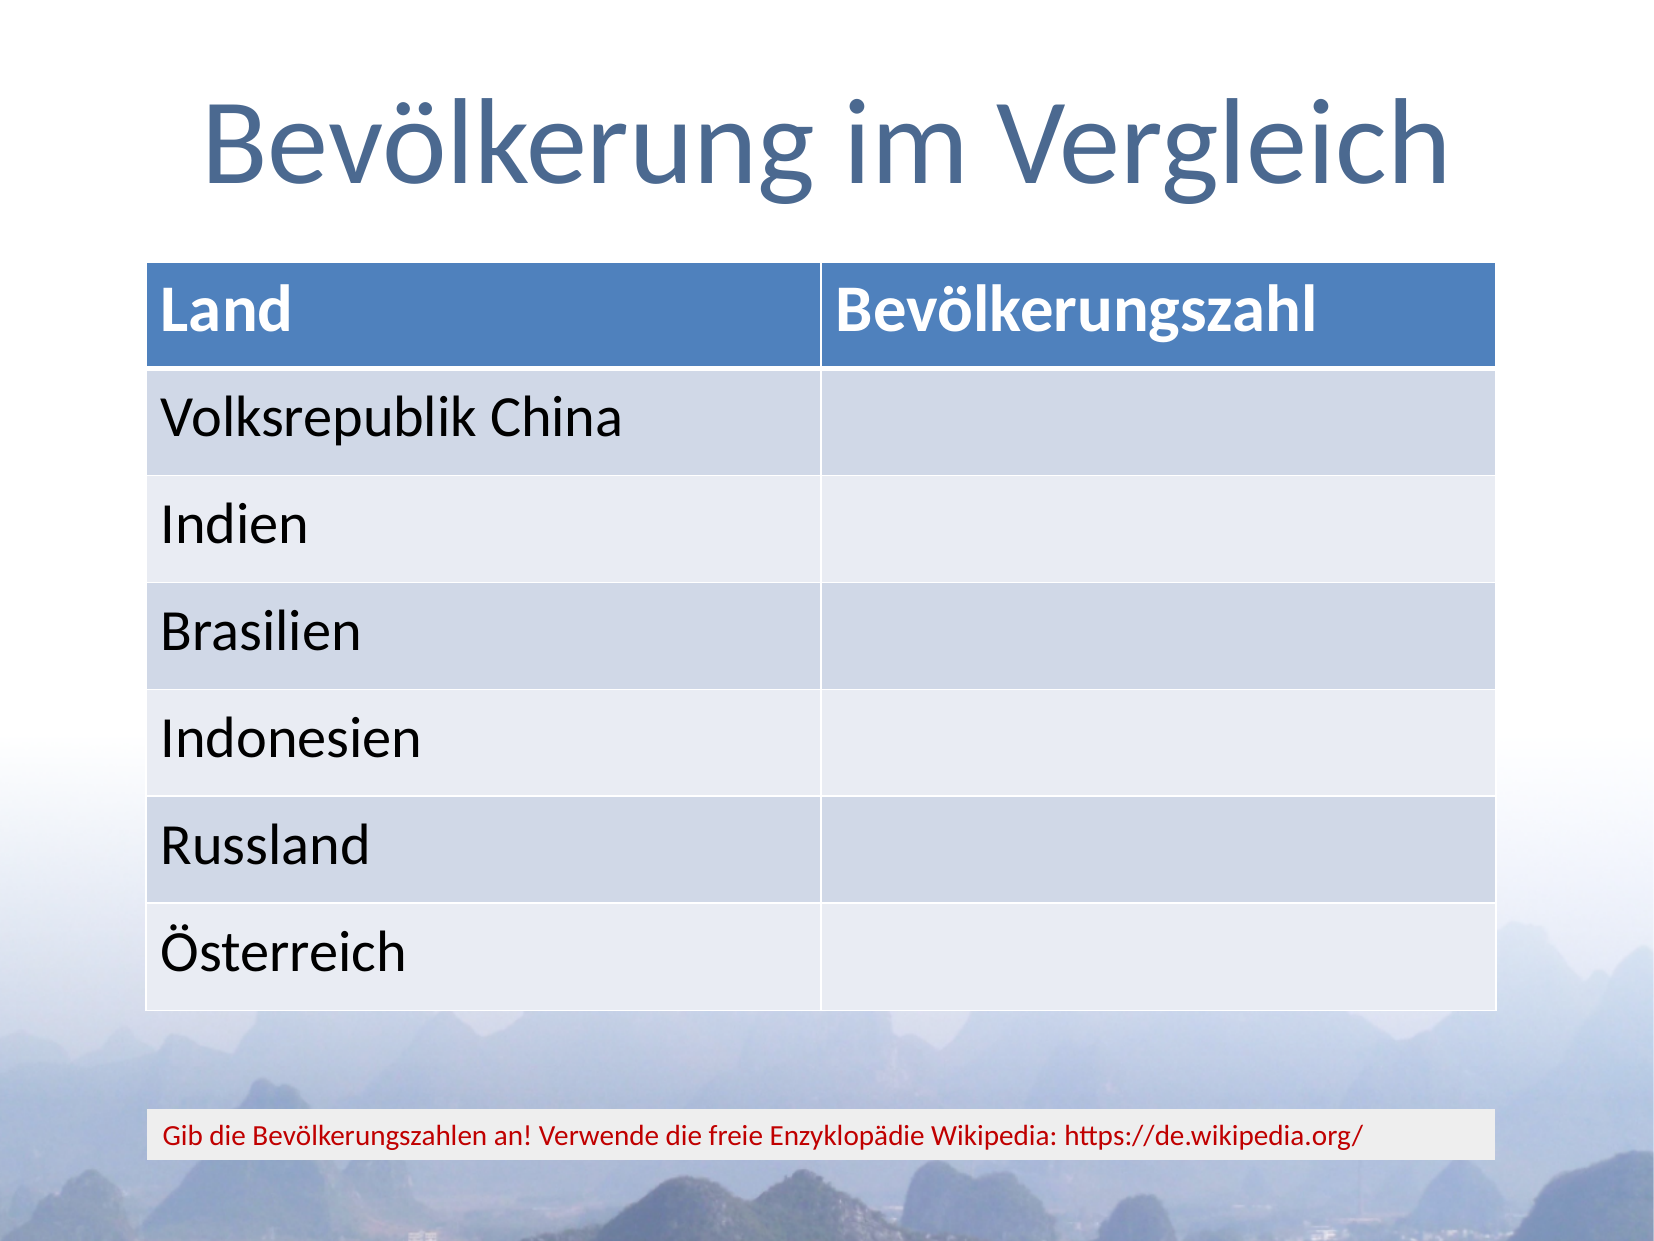

# Bevölkerung im Vergleich
| Land | Bevölkerungszahl |
| --- | --- |
| Volksrepublik China | |
| Indien | |
| Brasilien | |
| Indonesien | |
| Russland | |
| Österreich | |
Gib die Bevölkerungszahlen an! Verwende die freie Enzyklopädie Wikipedia: https://de.wikipedia.org/